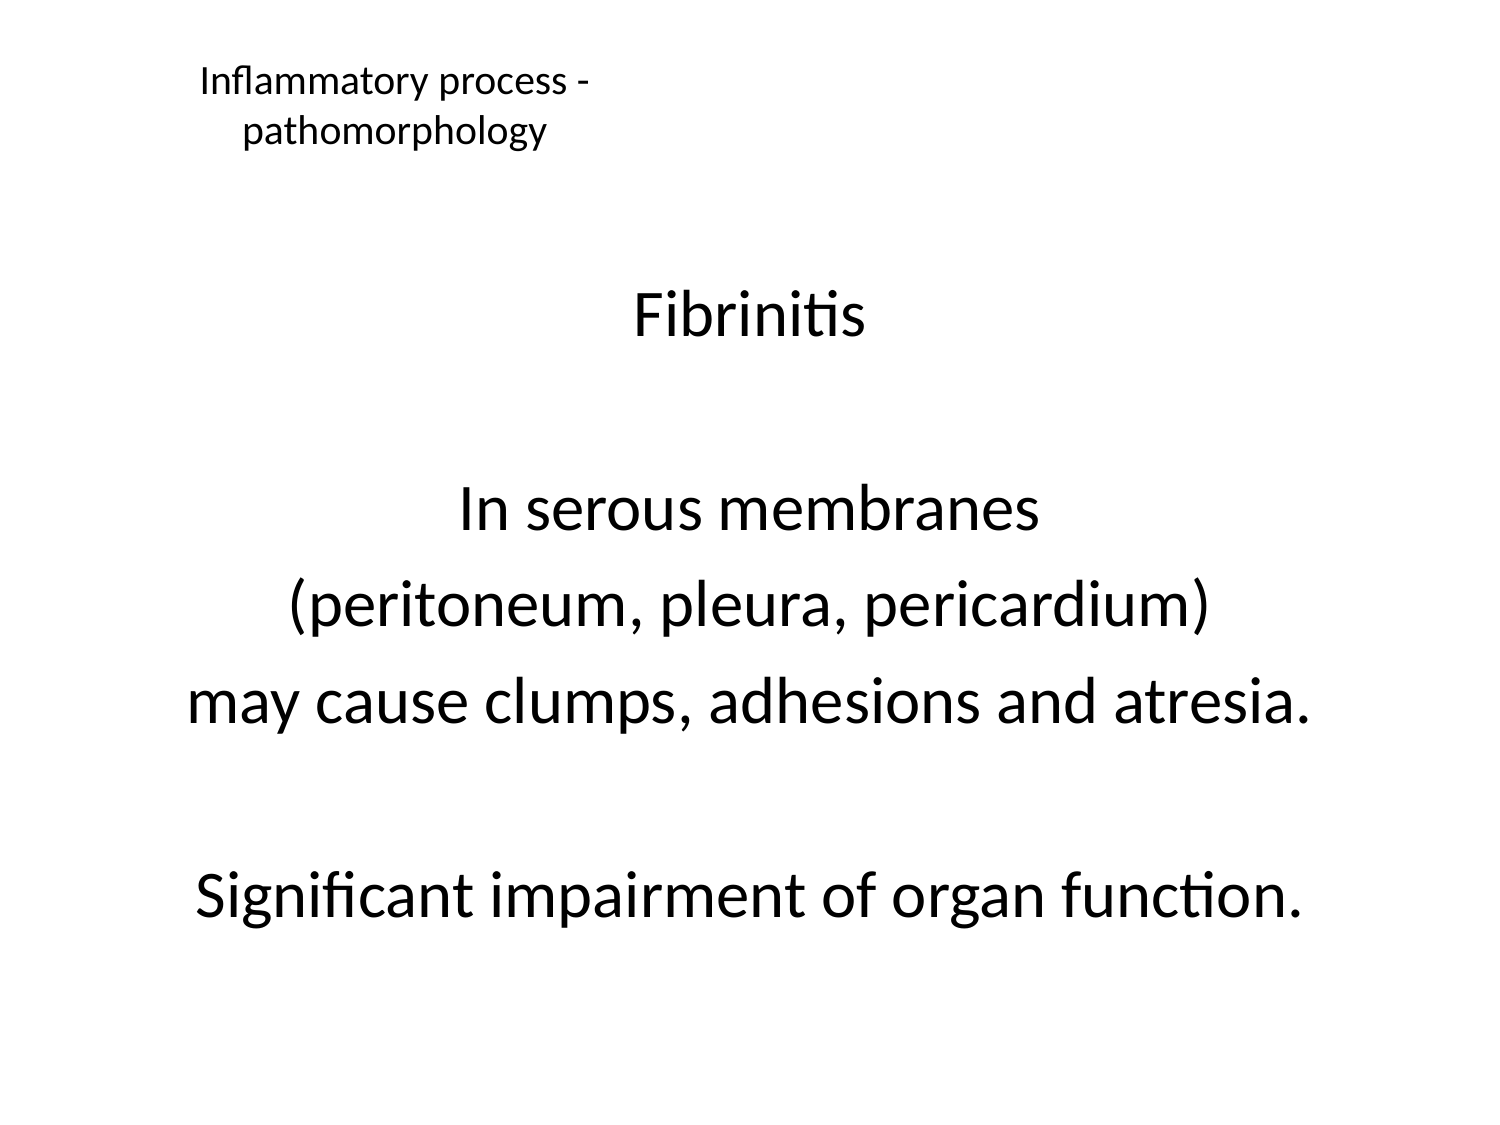

# Inflammatory process - pathomorphology
Fibrinitis
In serous membranes
(peritoneum, pleura, pericardium)
may cause clumps, adhesions and atresia.
Significant impairment of organ function.